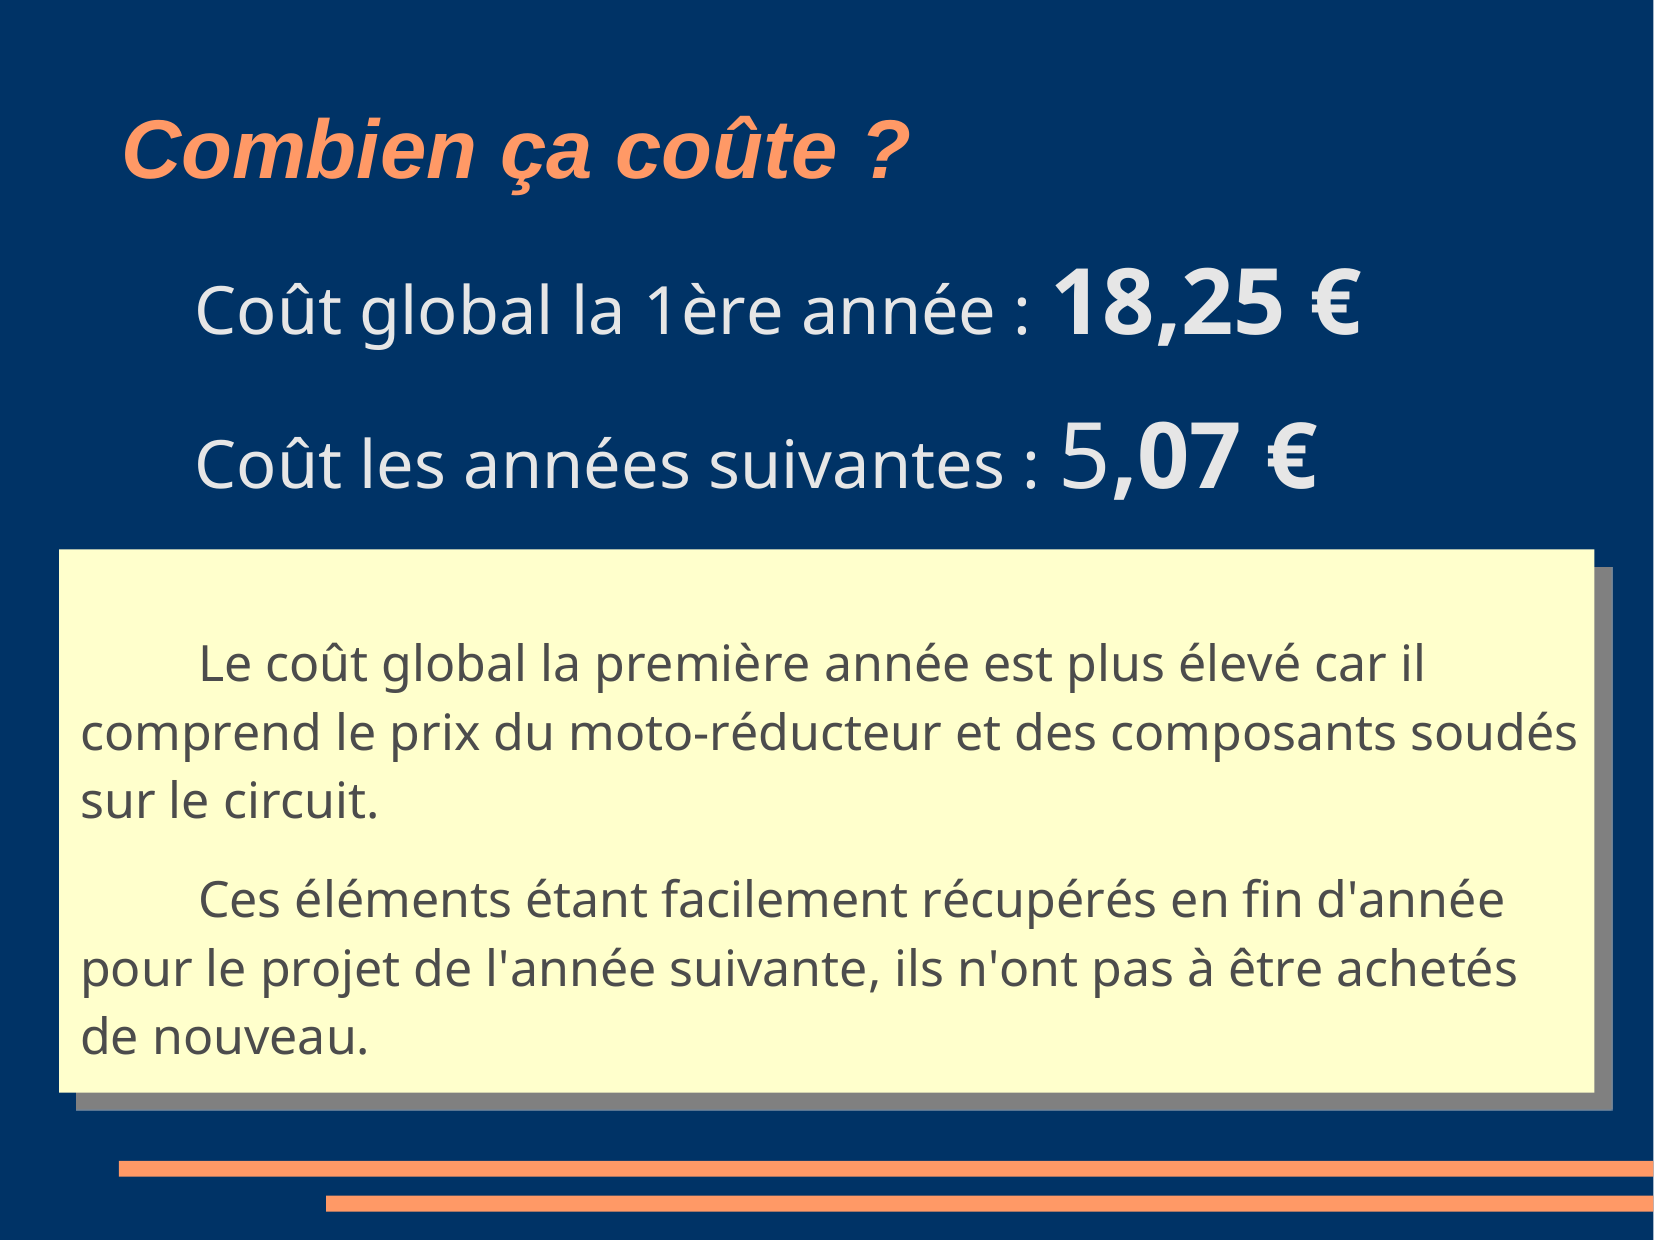

# Combien ça coûte ?
Coût global la 1ère année : 18,25 €
Coût les années suivantes : 5,07 €
	Le coût global la première année est plus élevé car il comprend le prix du moto-réducteur et des composants soudés sur le circuit.
	Ces éléments étant facilement récupérés en fin d'année pour le projet de l'année suivante, ils n'ont pas à être achetés de nouveau.